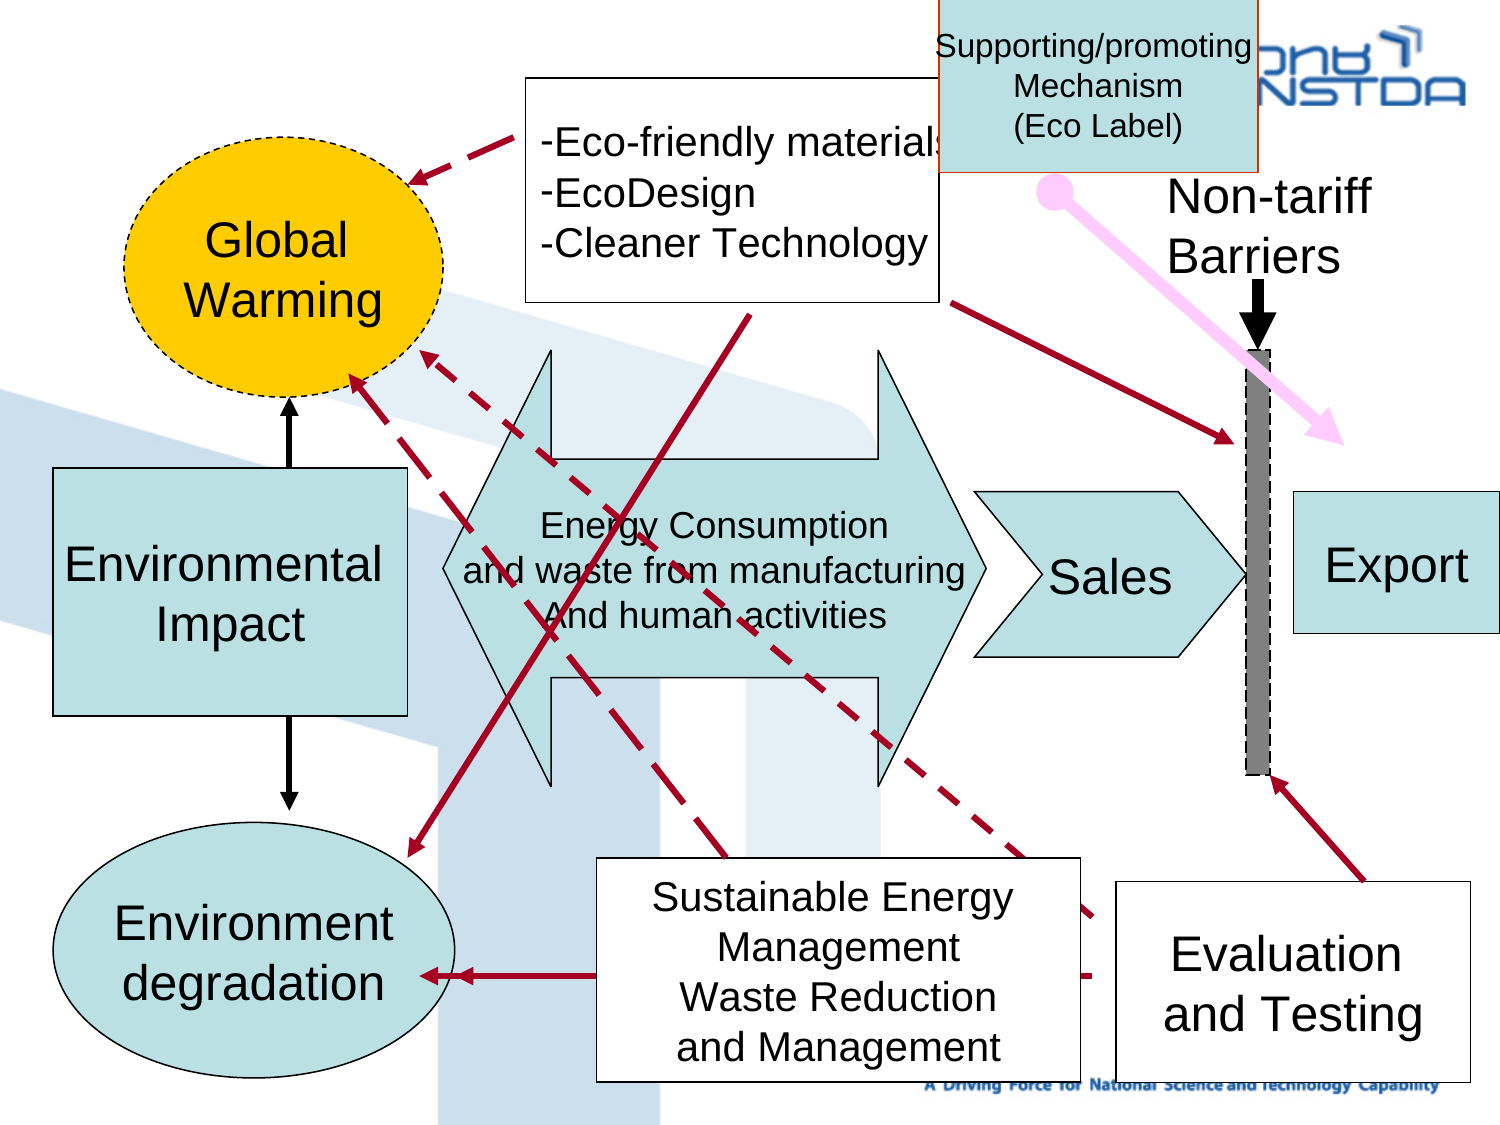

Supporting/promoting
Mechanism
(Eco Label)
Eco-friendly materials
EcoDesign
-Cleaner Technology
Global
Warming
Non-tariff Barriers
Energy Consumption
and waste from manufacturing
And human activities
Environmental
Impact
Sales
Export
Environment
degradation
Sustainable Energy
Management
Waste Reduction
and Management
Evaluation
and Testing